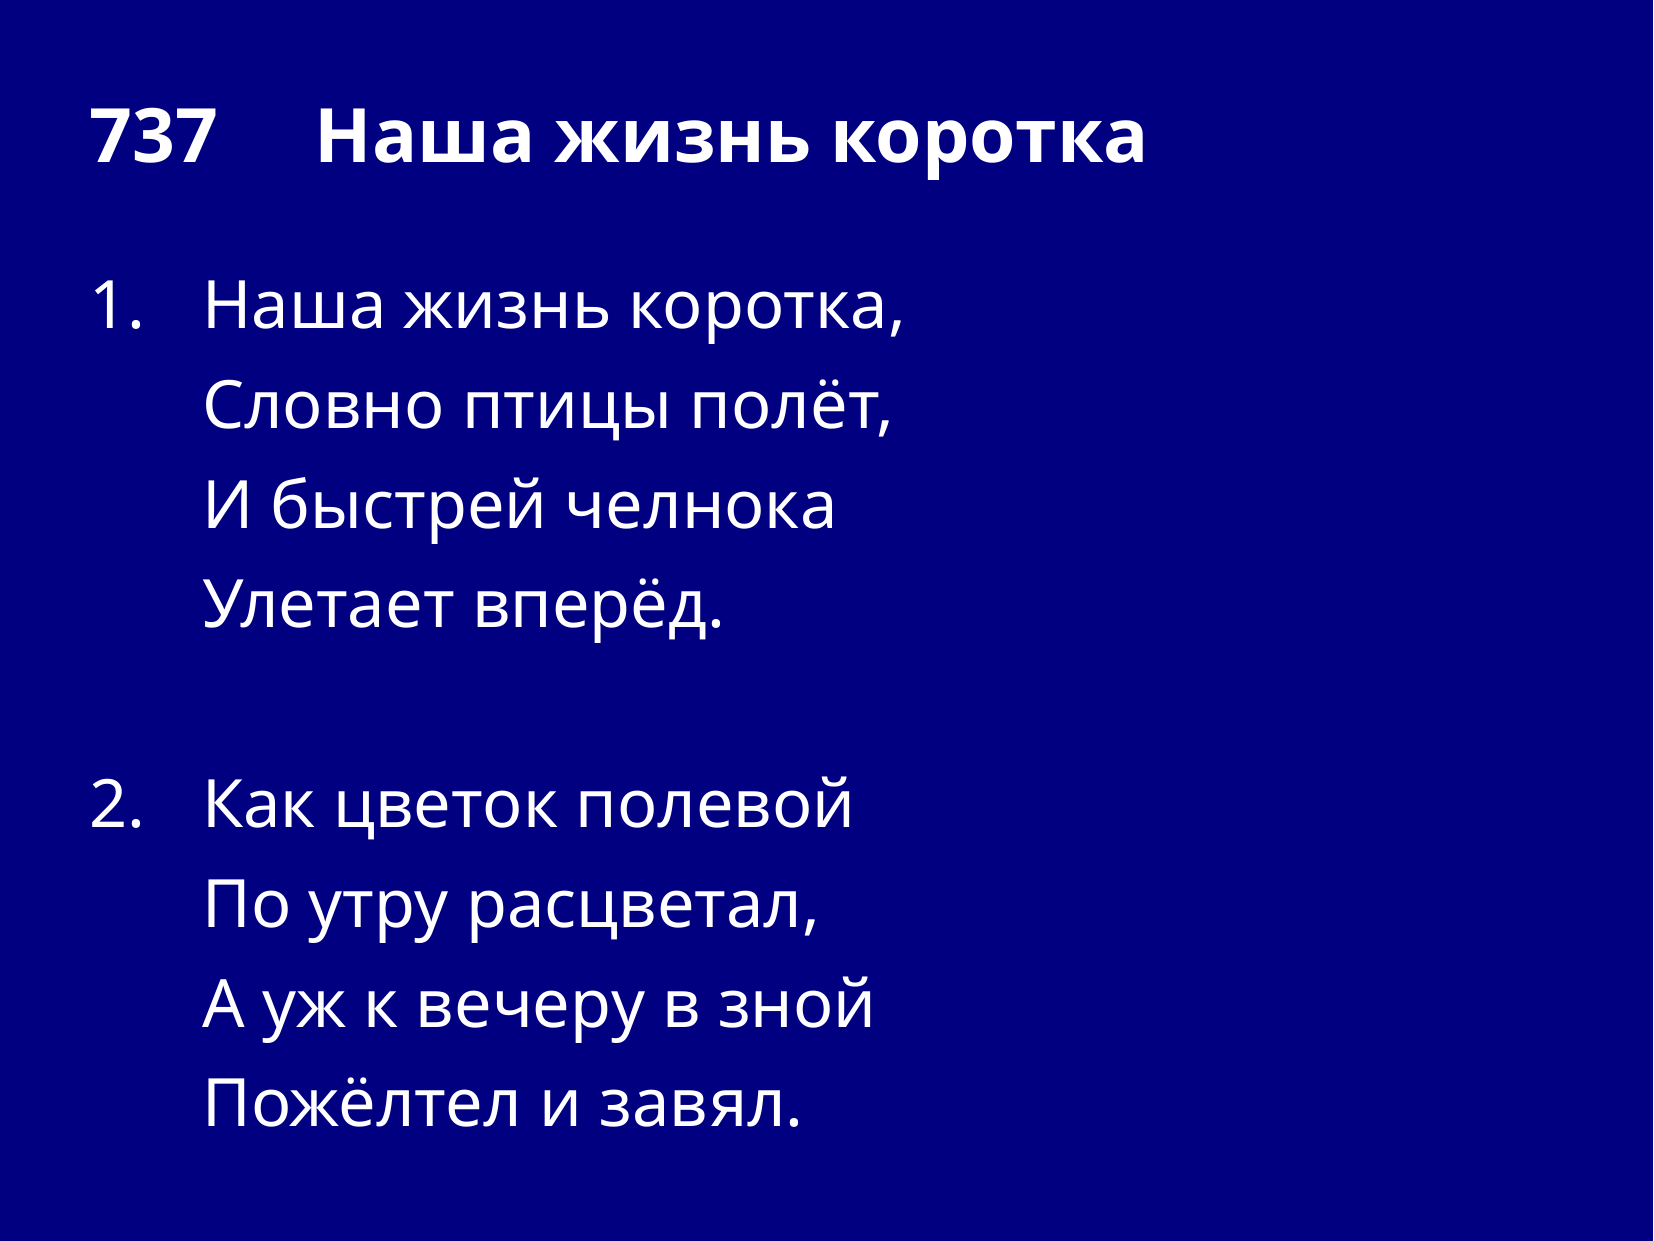

737	Наша жизнь коротка
1.	Наша жизнь коротка,
	Словно птицы полёт,
	И быстрей челнока
	Улетает вперёд.
2.	Как цветок полевой
	По утру расцветал,
	А уж к вечеру в зной
	Пожёлтел и завял.